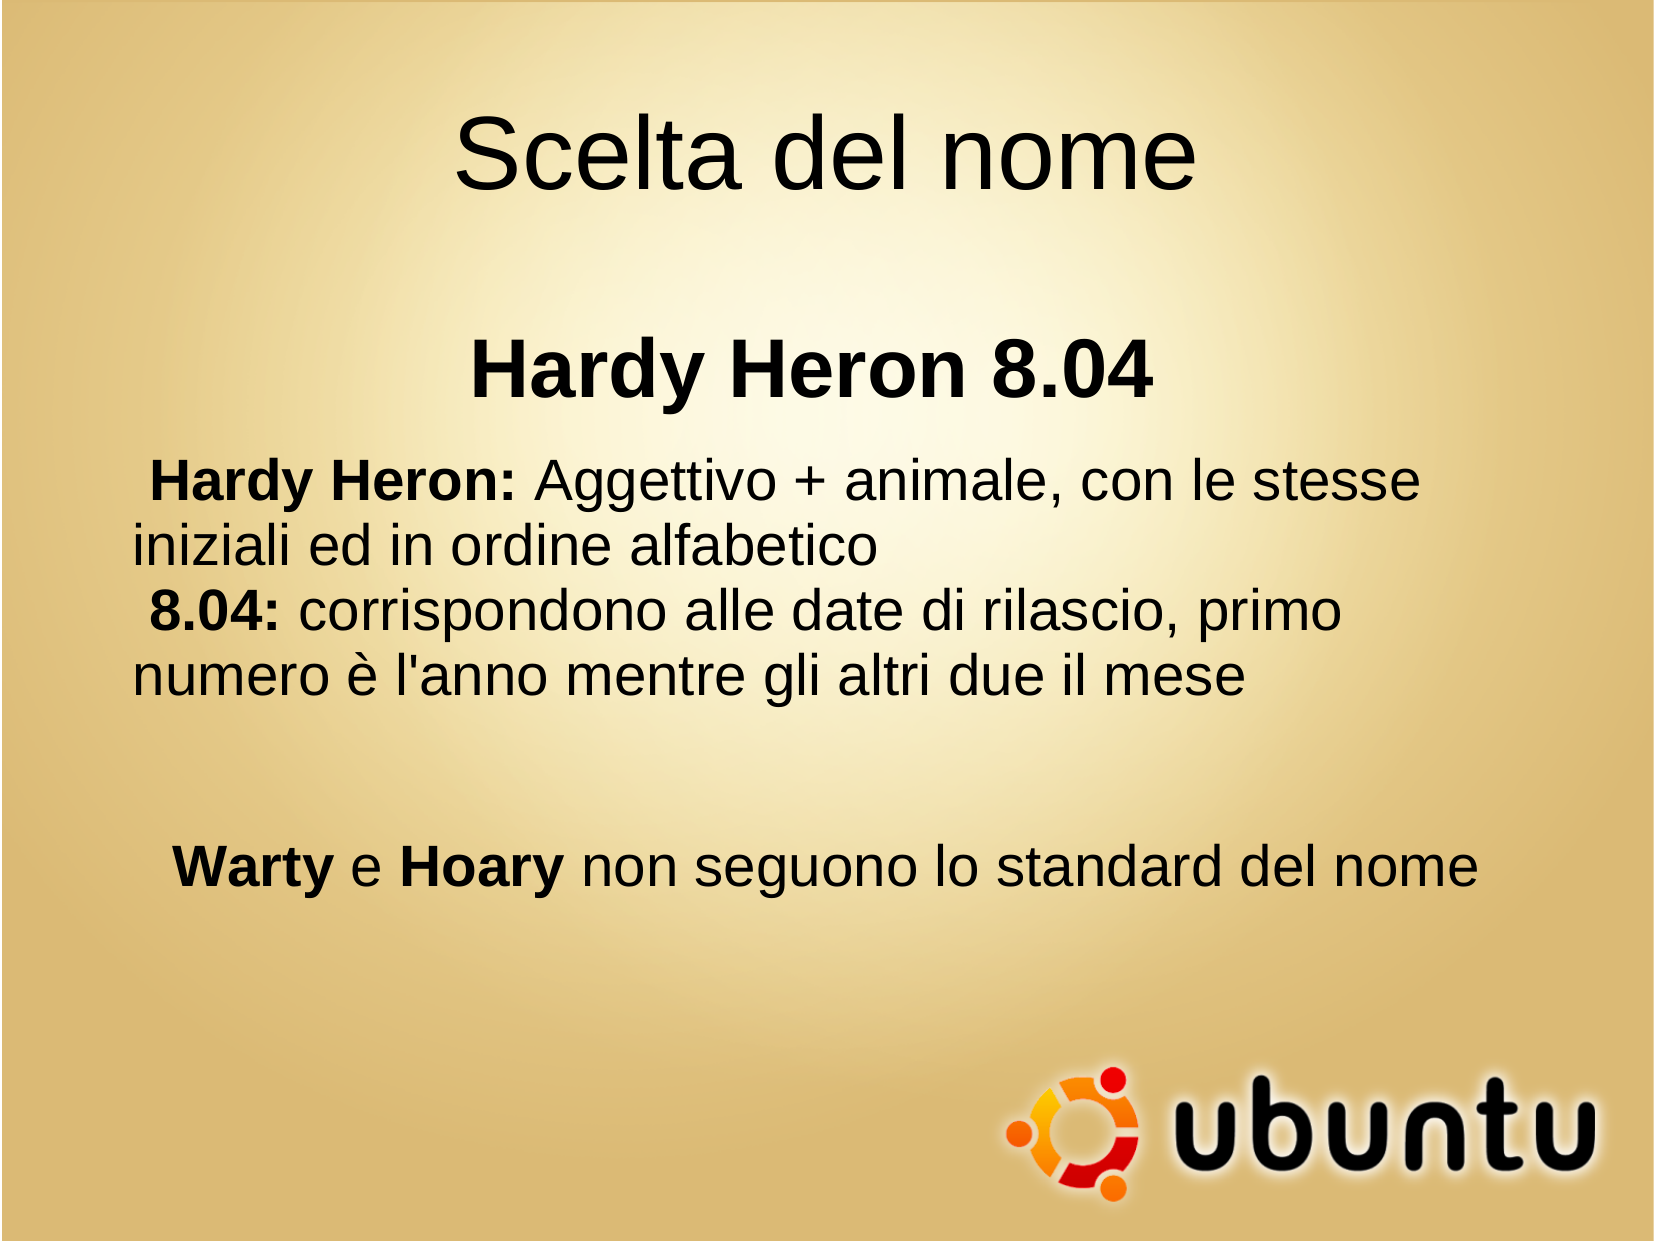

# Scelta del nome
Hardy Heron 8.04
 Hardy Heron: Aggettivo + animale, con le stesse iniziali ed in ordine alfabetico
 8.04: corrispondono alle date di rilascio, primo numero è l'anno mentre gli altri due il mese
Warty e Hoary non seguono lo standard del nome